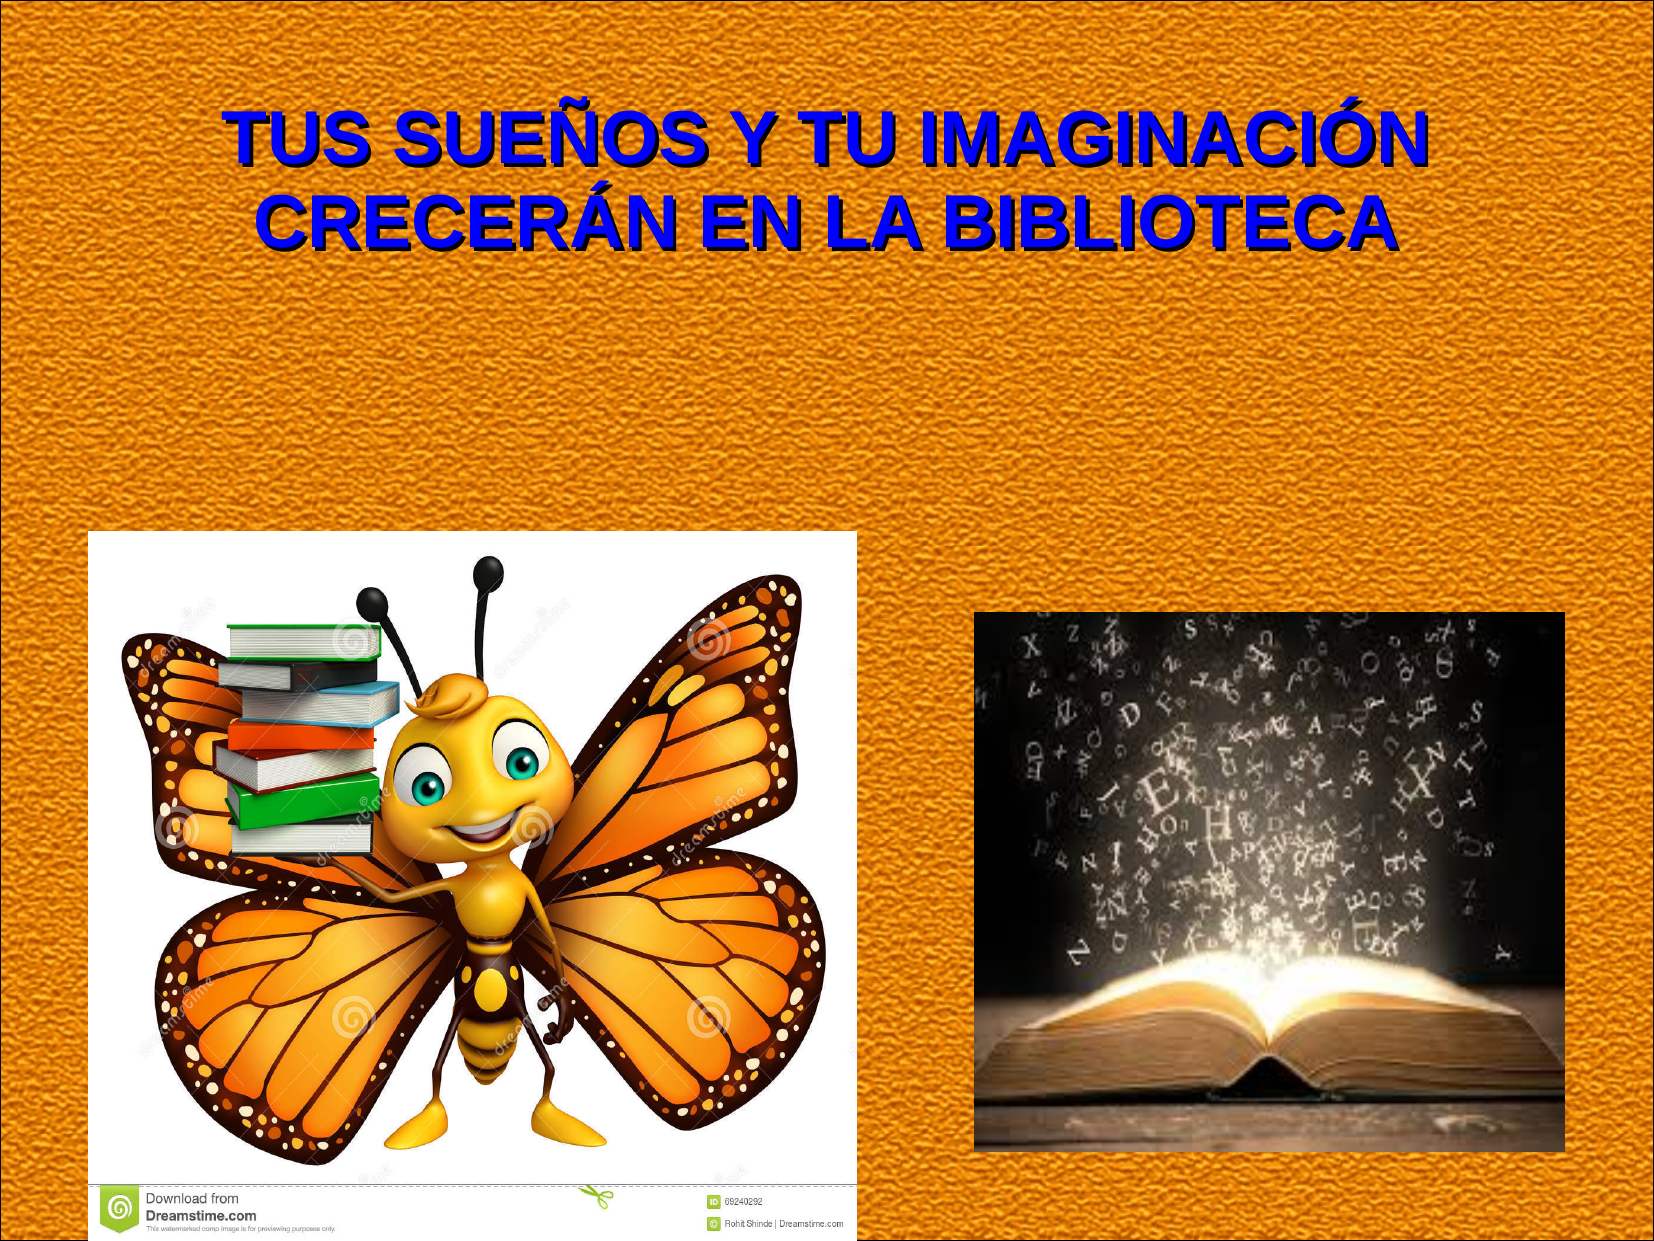

TUS SUEÑOS Y TU IMAGINACIÓN CRECERÁN EN LA BIBLIOTECA